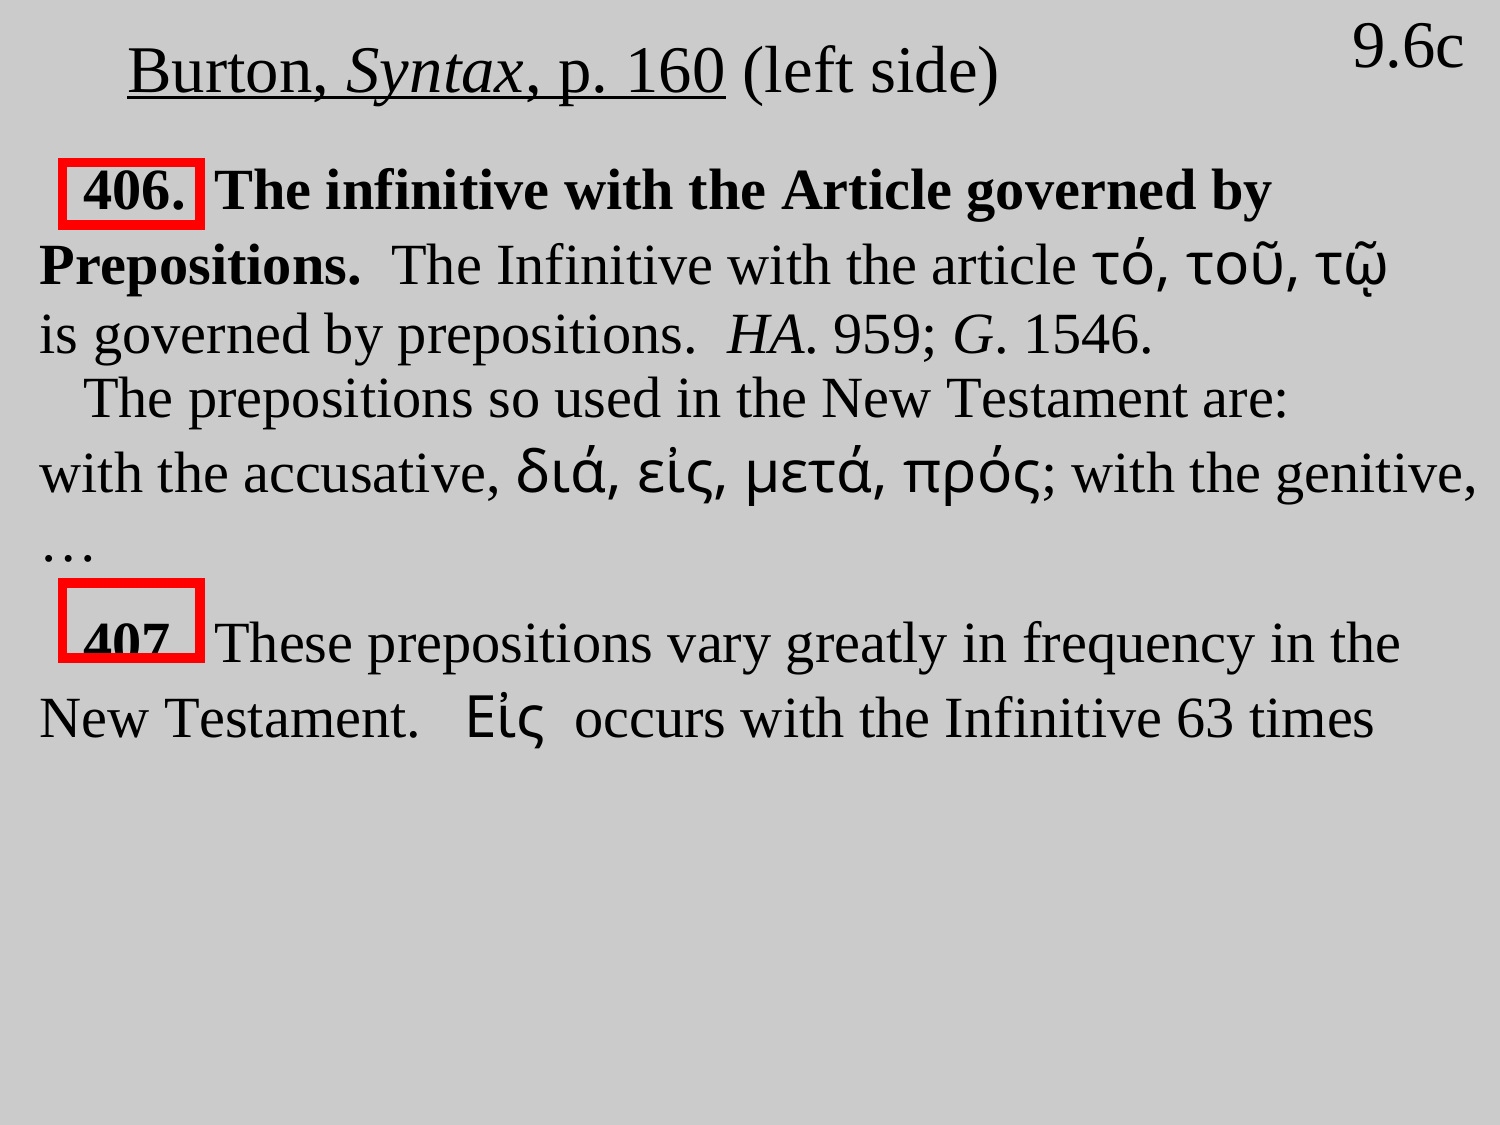

9.6c
Burton, Syntax, p. 160 (left side)
 406. The infinitive with the Article governed by
Prepositions. The Infinitive with the article τό, τοῦ, τῷ
is governed by prepositions. HA. 959; G. 1546.
 The prepositions so used in the New Testament are:
with the accusative, διά, εἰς, μετά, πρός; with the genitive,
…
 407. These prepositions vary greatly in frequency in the
New Testament. Εἰς occurs with the Infinitive 63 times